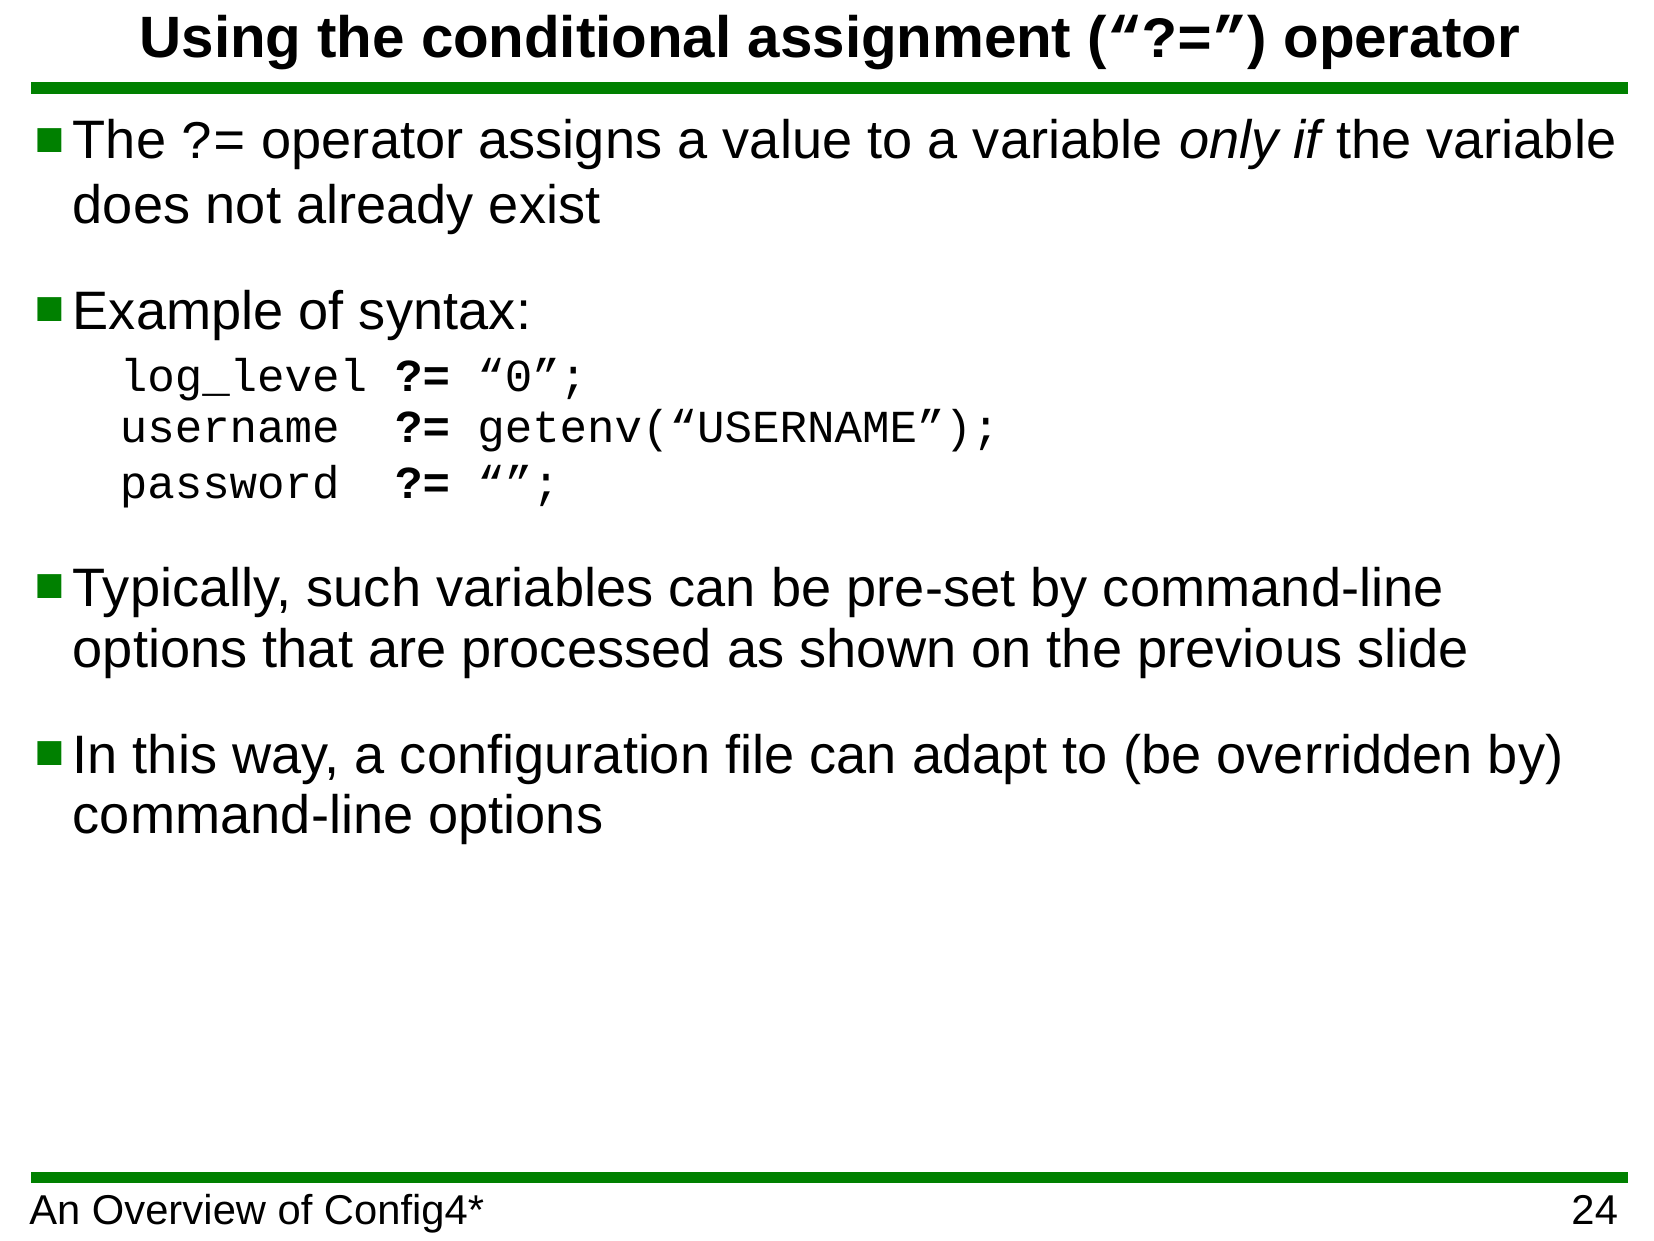

# Using the conditional assignment (“?=”) operator
The ?= operator assigns a value to a variable only if the variable does not already exist
Example of syntax:
log_level ?= “0”;
username ?= getenv(“USERNAME”);
password ?= “”;
Typically, such variables can be pre-set by command-line options that are processed as shown on the previous slide
In this way, a configuration file can adapt to (be overridden by) command-line options
An Overview of Config4*
24